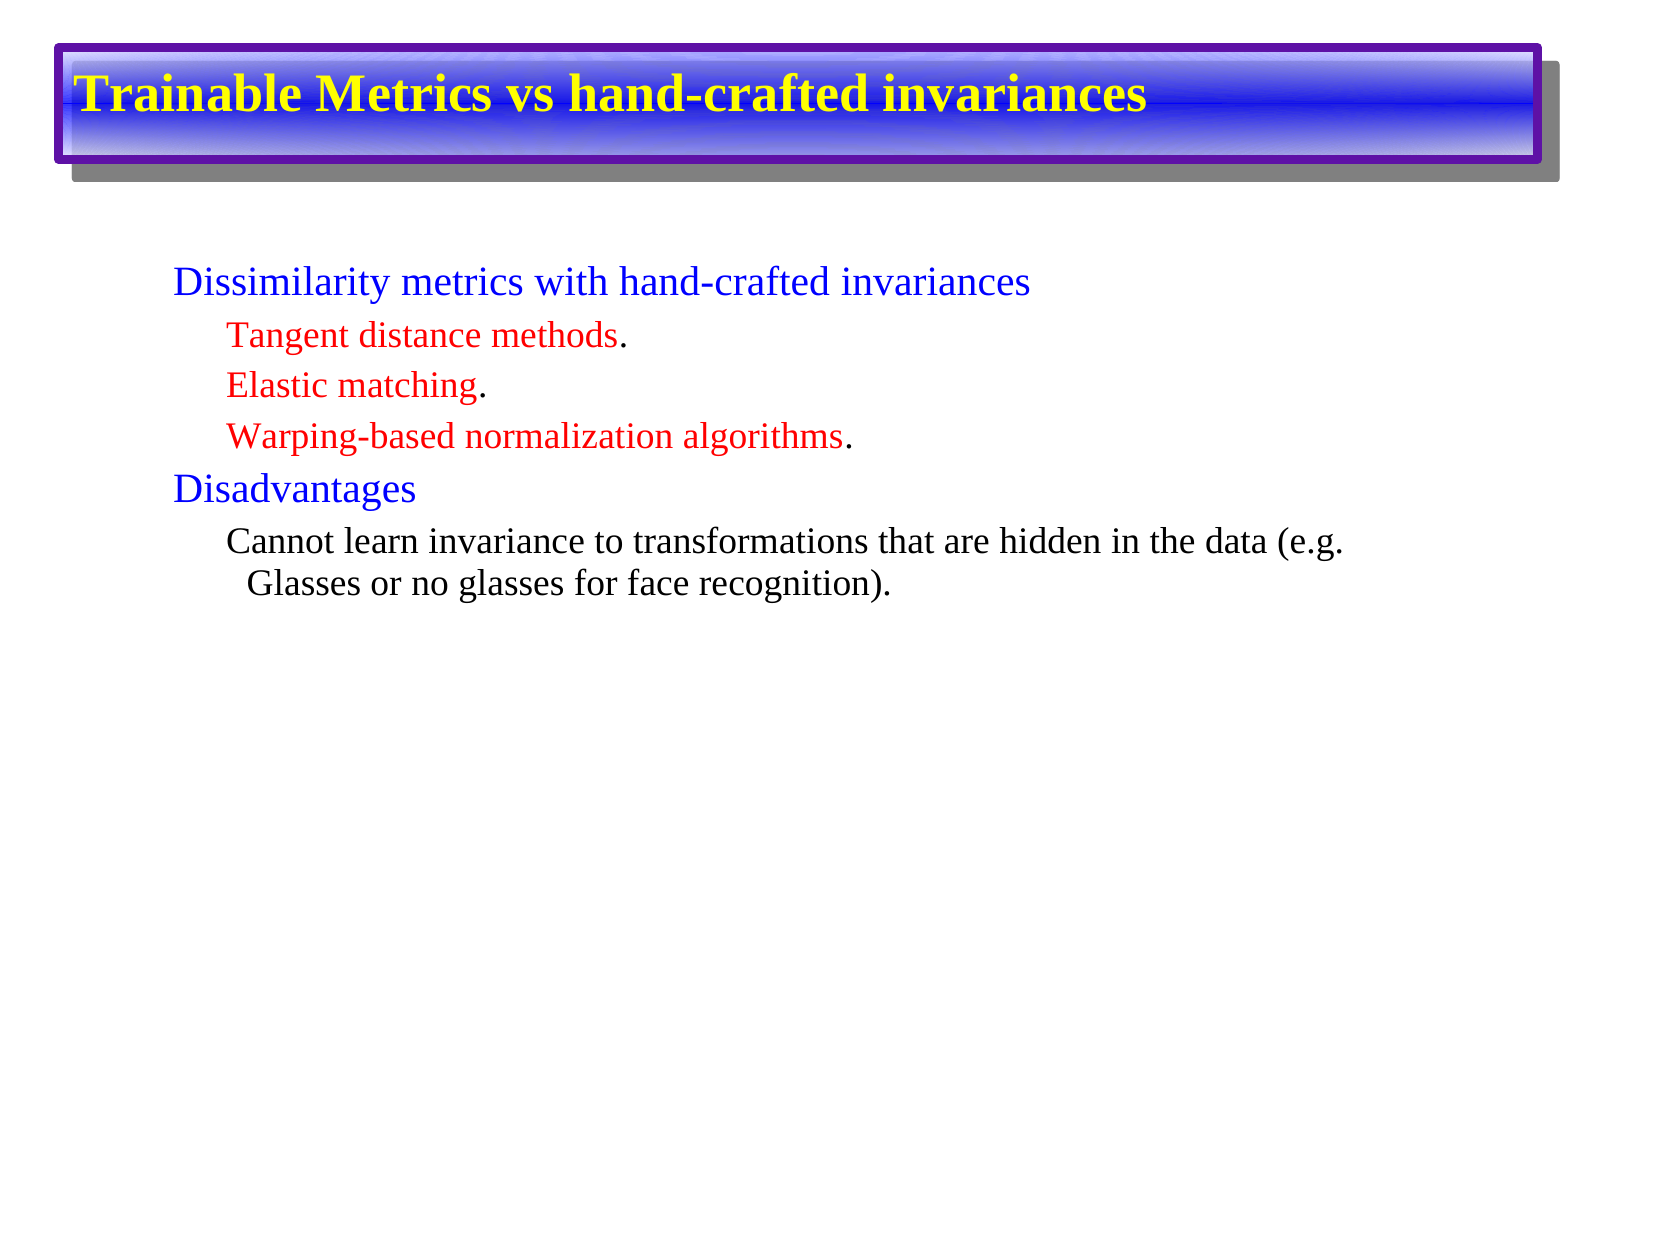

Trainable Metrics vs hand-crafted invariances
 Dissimilarity metrics with hand-crafted invariances
 Tangent distance methods.
 Elastic matching.
 Warping-based normalization algorithms.
 Disadvantages
 Cannot learn invariance to transformations that are hidden in the data (e.g. Glasses or no glasses for face recognition).